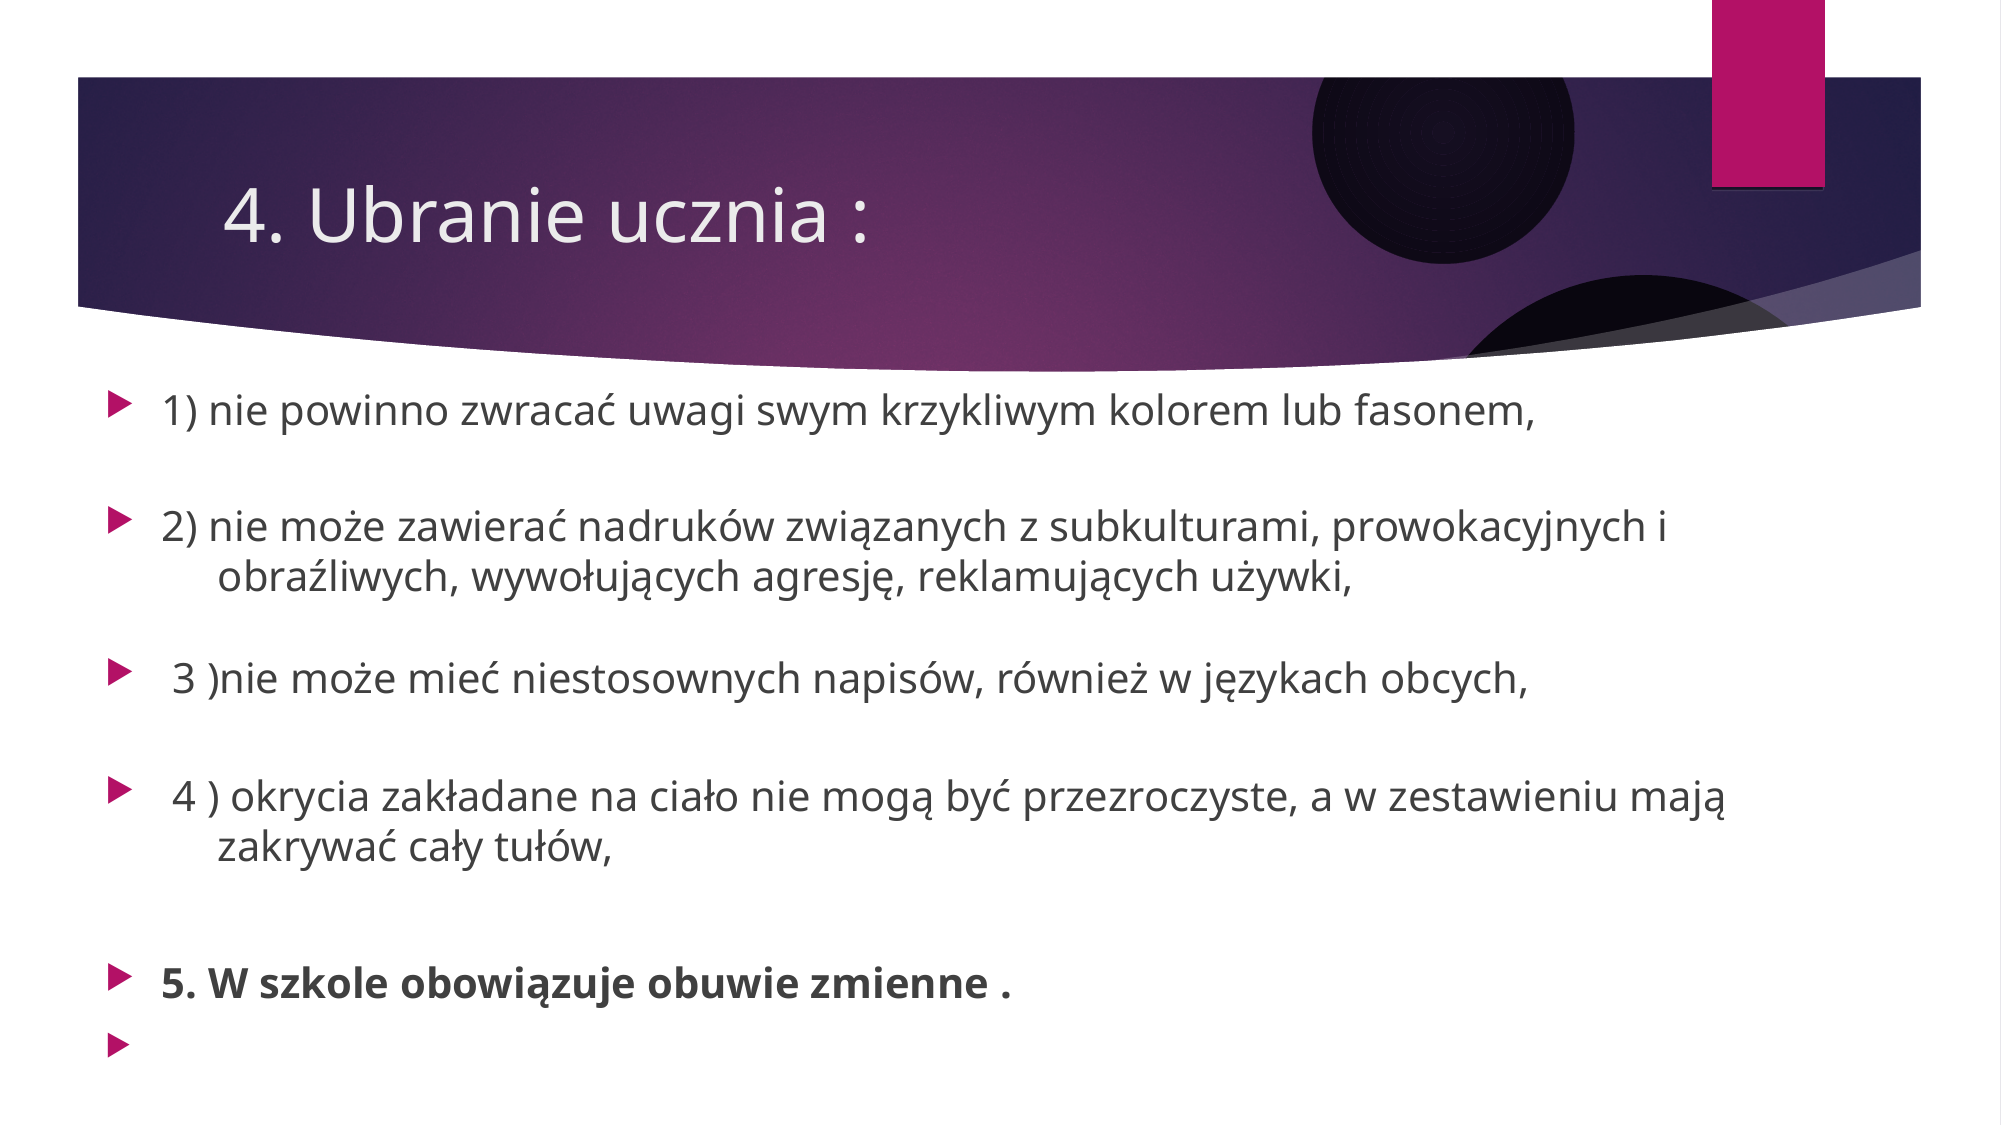

# 4. Ubranie ucznia :
1) nie powinno zwracać uwagi swym krzykliwym kolorem lub fasonem,
2) nie może zawierać nadruków związanych z subkulturami, prowokacyjnych i obraźliwych, wywołujących agresję, reklamujących używki,
 3 )nie może mieć niestosownych napisów, również w językach obcych,
 4 ) okrycia zakładane na ciało nie mogą być przezroczyste, a w zestawieniu mają zakrywać cały tułów,
5. W szkole obowiązuje obuwie zmienne .